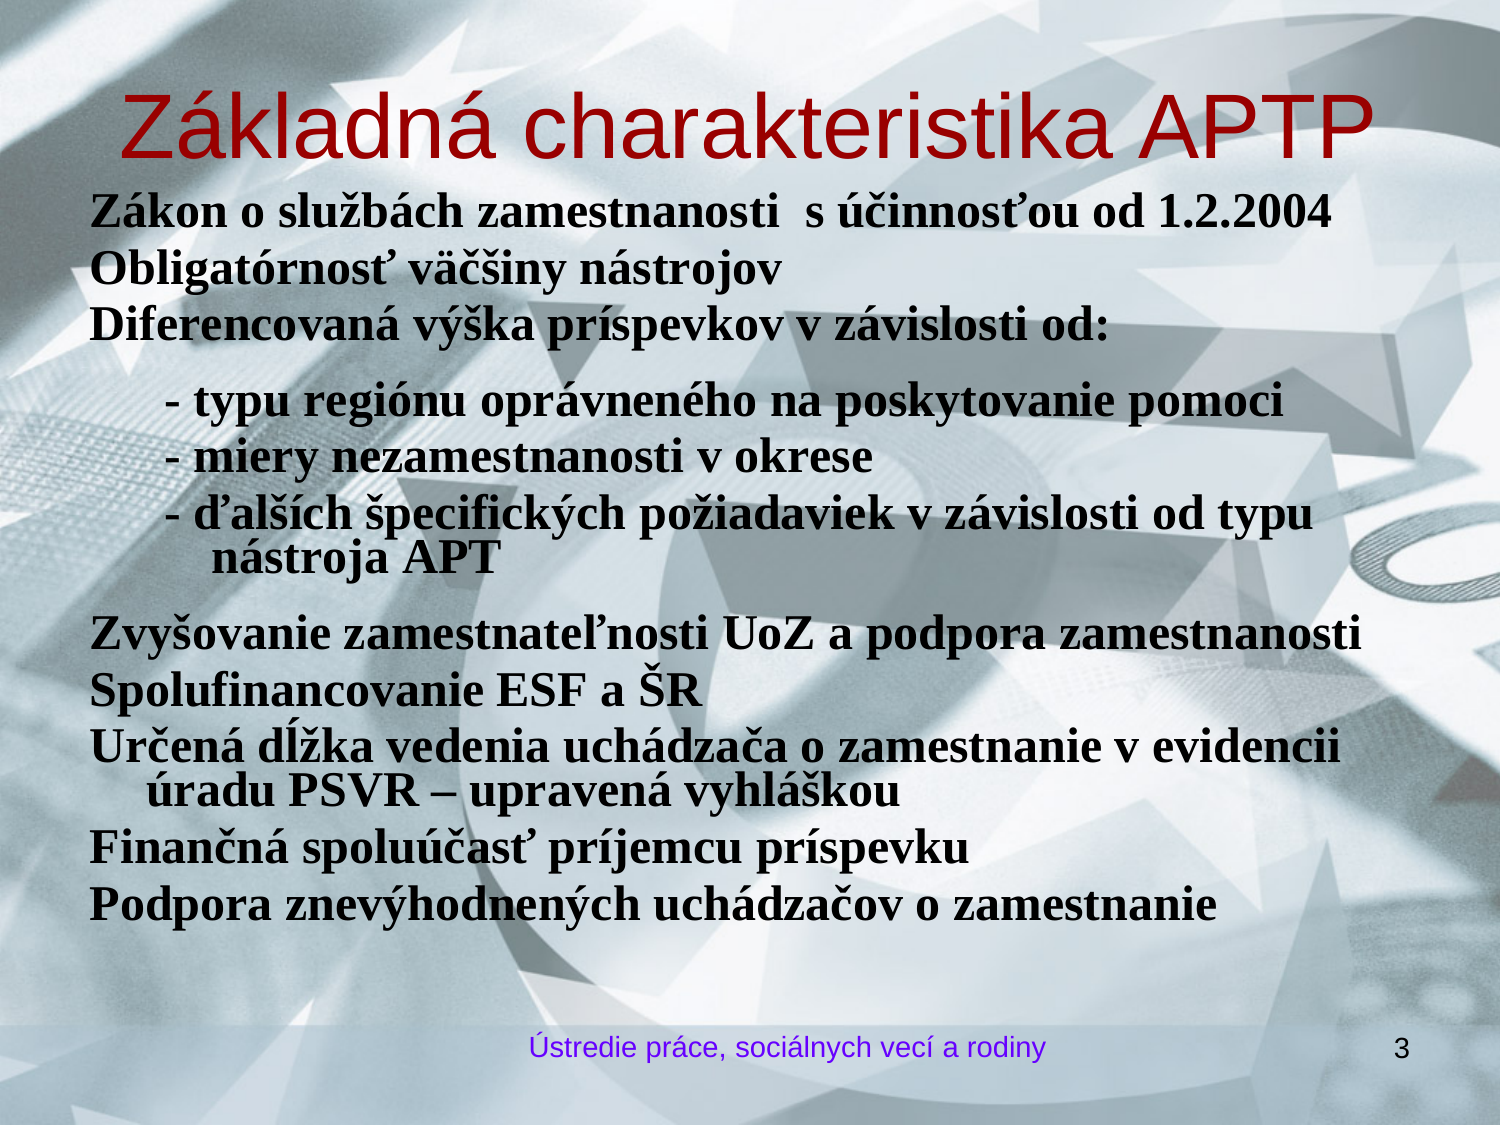

# Základná charakteristika APTP
Zákon o službách zamestnanosti s účinnosťou od 1.2.2004
Obligatórnosť väčšiny nástrojov
Diferencovaná výška príspevkov v závislosti od:
- typu regiónu oprávneného na poskytovanie pomoci
- miery nezamestnanosti v okrese
- ďalších špecifických požiadaviek v závislosti od typu nástroja APT
Zvyšovanie zamestnateľnosti UoZ a podpora zamestnanosti
Spolufinancovanie ESF a ŠR
Určená dĺžka vedenia uchádzača o zamestnanie v evidencii úradu PSVR – upravená vyhláškou
Finančná spoluúčasť príjemcu príspevku
Podpora znevýhodnených uchádzačov o zamestnanie
3